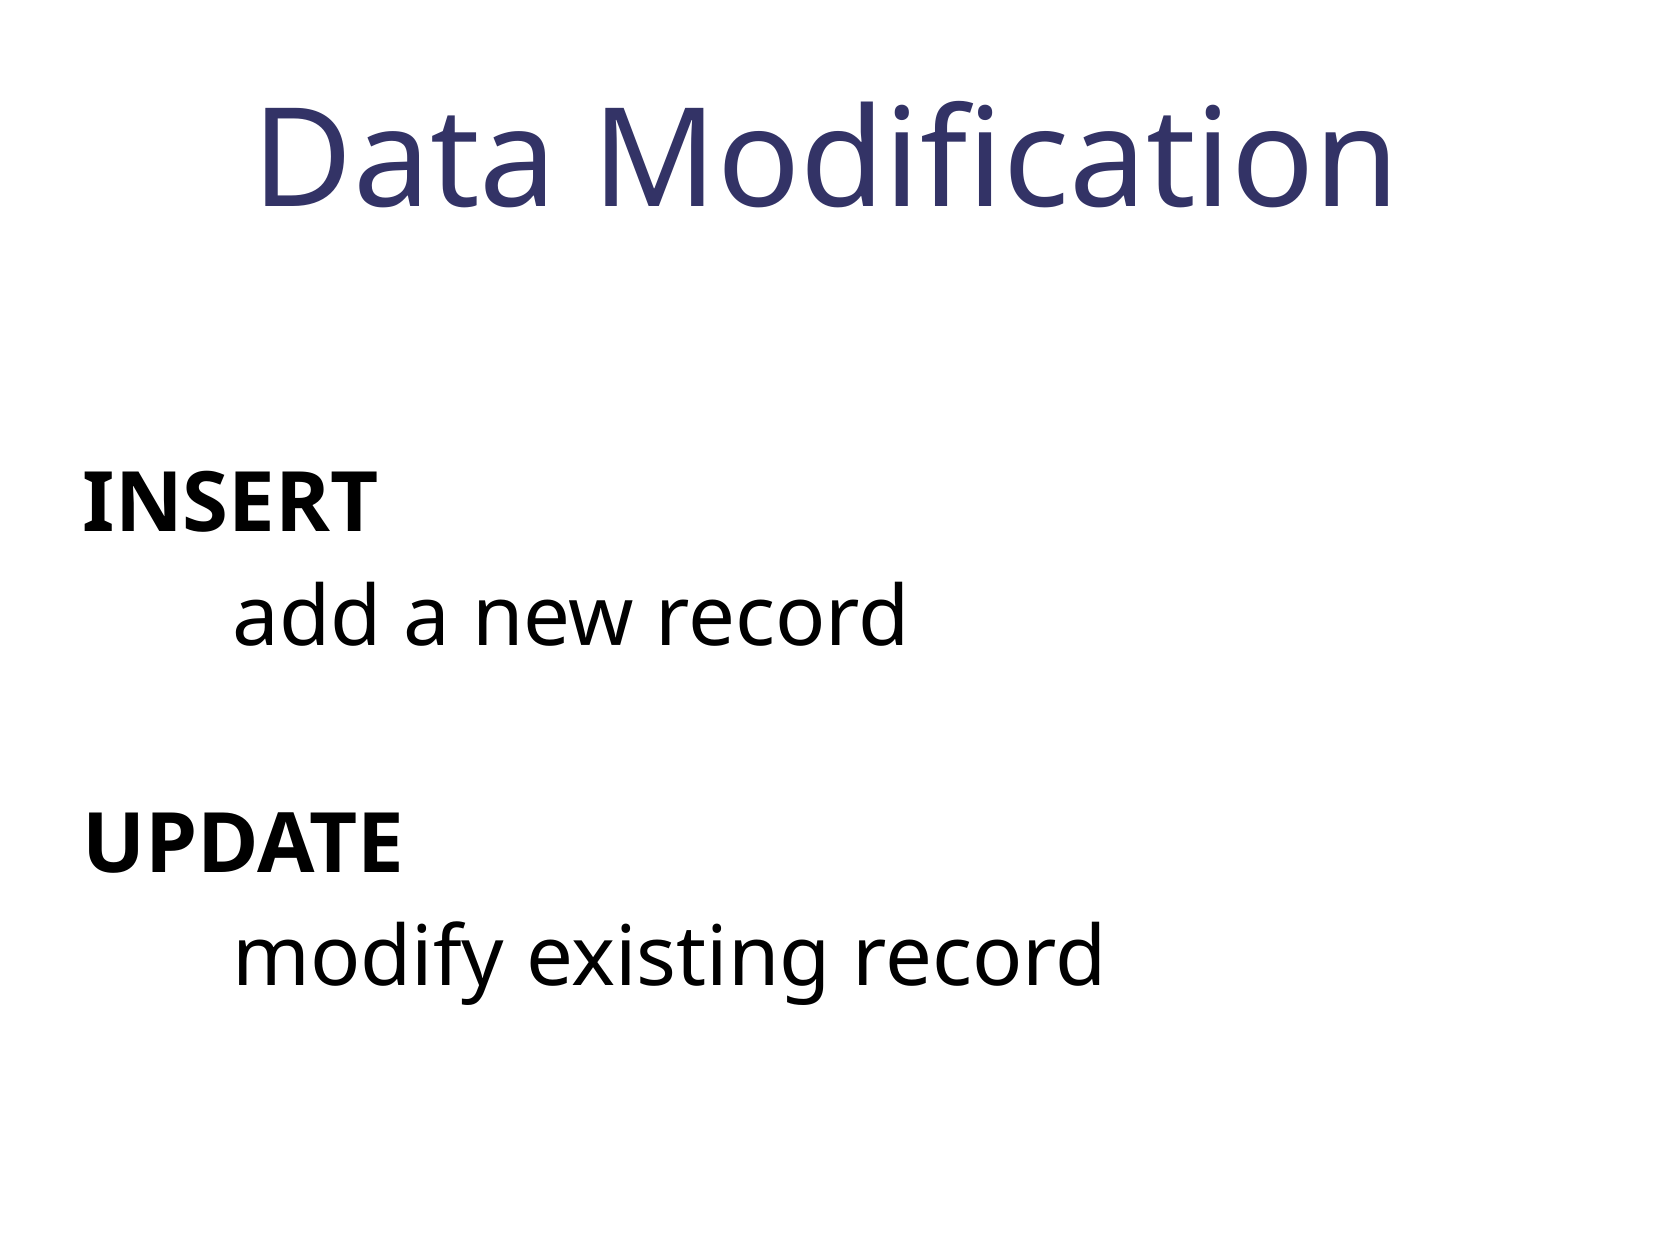

# Data Modification
INSERT
		add a new record
UPDATE
		modify existing record